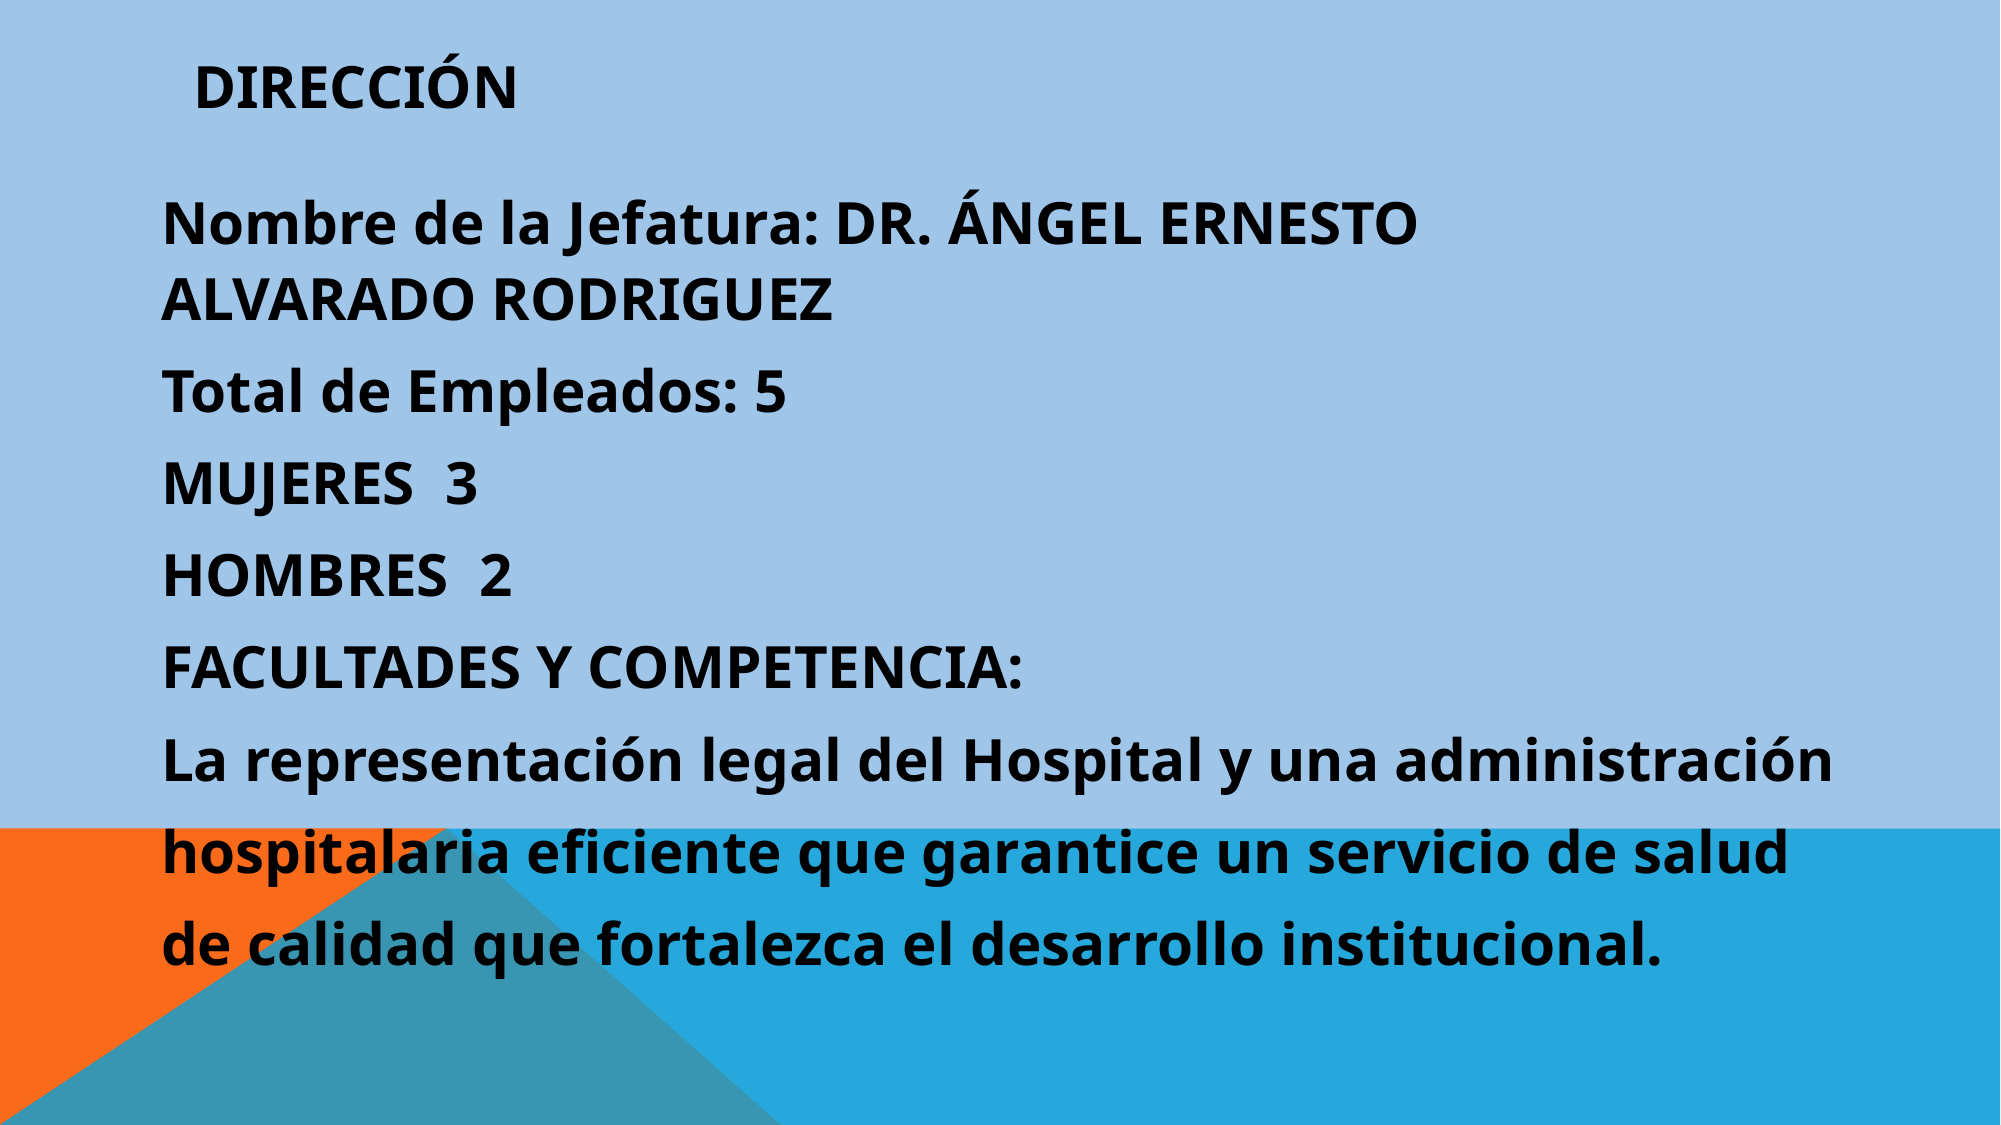

DIRECCIÓN
Nombre de la Jefatura: DR. ÁNGEL ERNESTO
ALVARADO RODRIGUEZ
Total de Empleados: 5
MUJERES 3
HOMBRES 2
FACULTADES Y COMPETENCIA:
La representación legal del Hospital y una administración
hospitalaria eficiente que garantice un servicio de salud
de calidad que fortalezca el desarrollo institucional.